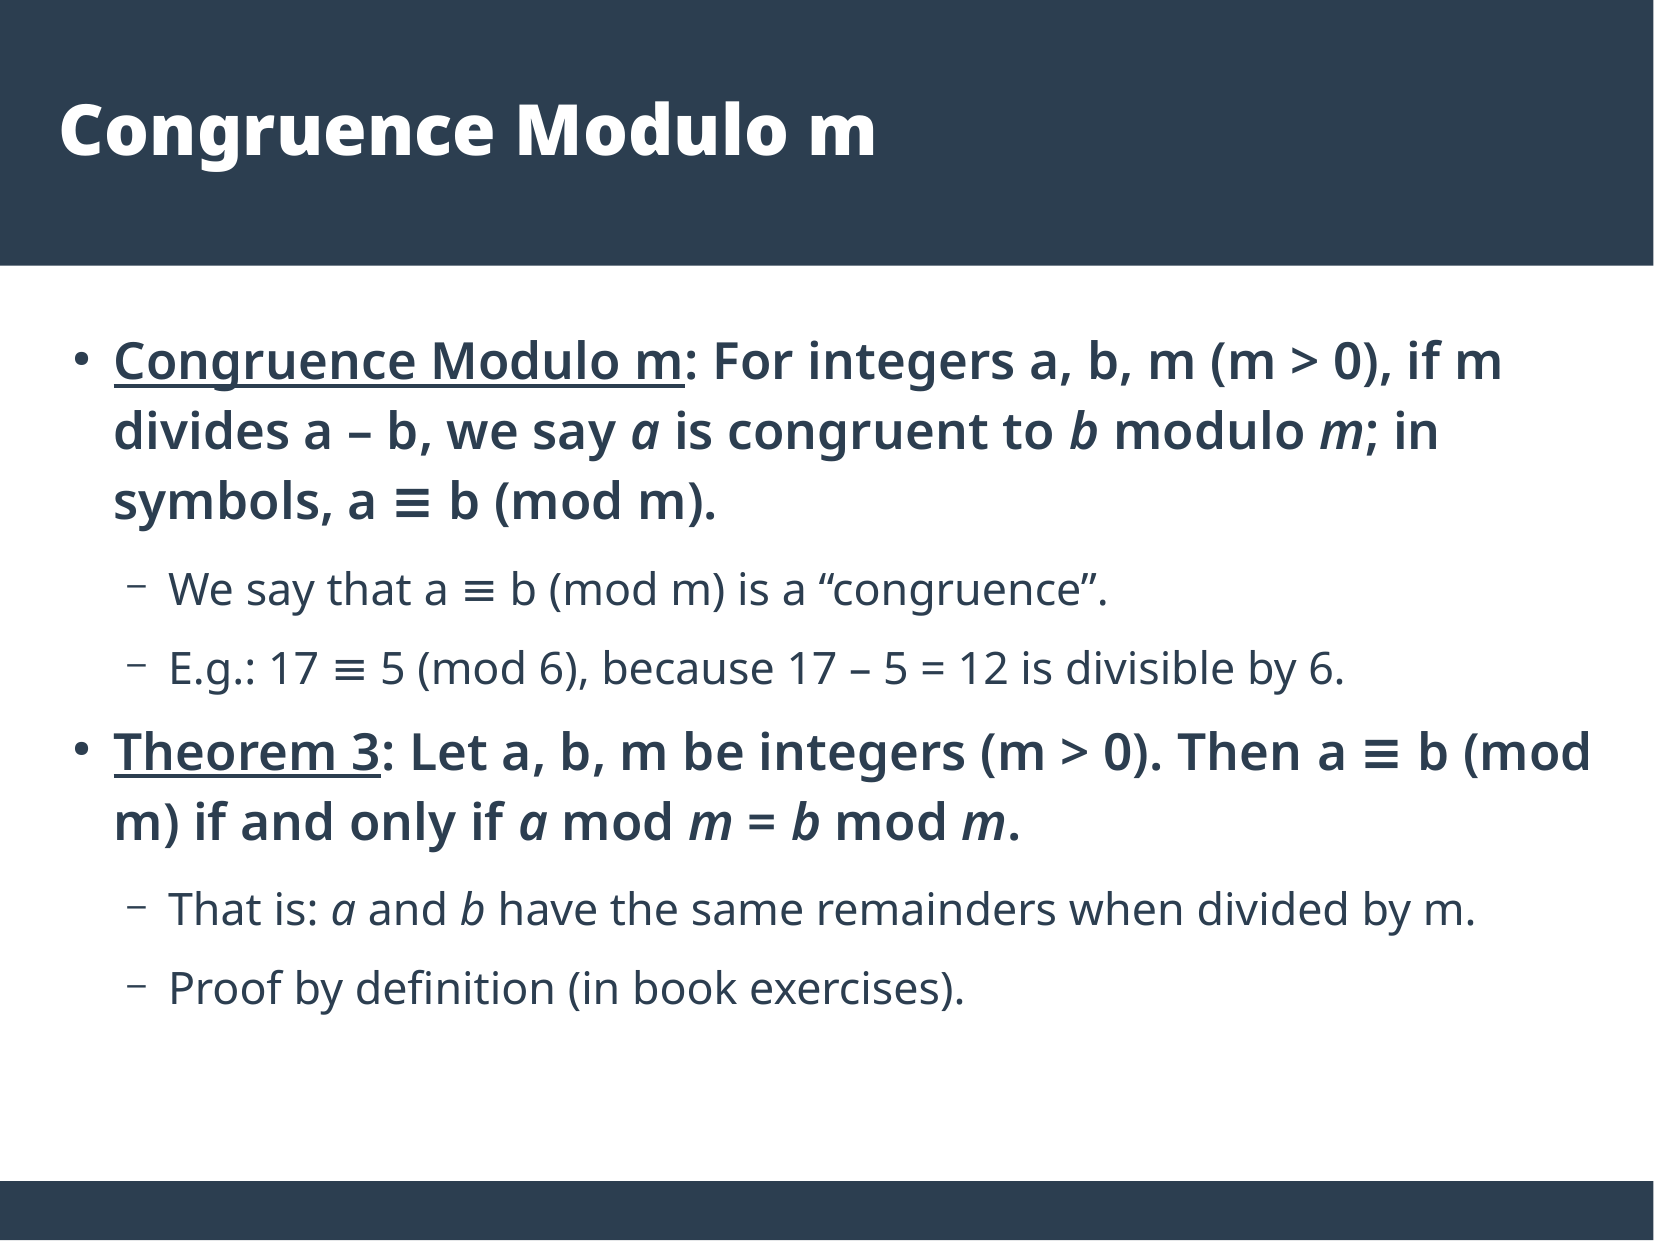

# Congruence Modulo m
Congruence Modulo m: For integers a, b, m (m > 0), if m divides a – b, we say a is congruent to b modulo m; in symbols, a ≡ b (mod m).
We say that a ≡ b (mod m) is a “congruence”.
E.g.: 17 ≡ 5 (mod 6), because 17 – 5 = 12 is divisible by 6.
Theorem 3: Let a, b, m be integers (m > 0). Then a ≡ b (mod m) if and only if a mod m = b mod m.
That is: a and b have the same remainders when divided by m.
Proof by definition (in book exercises).